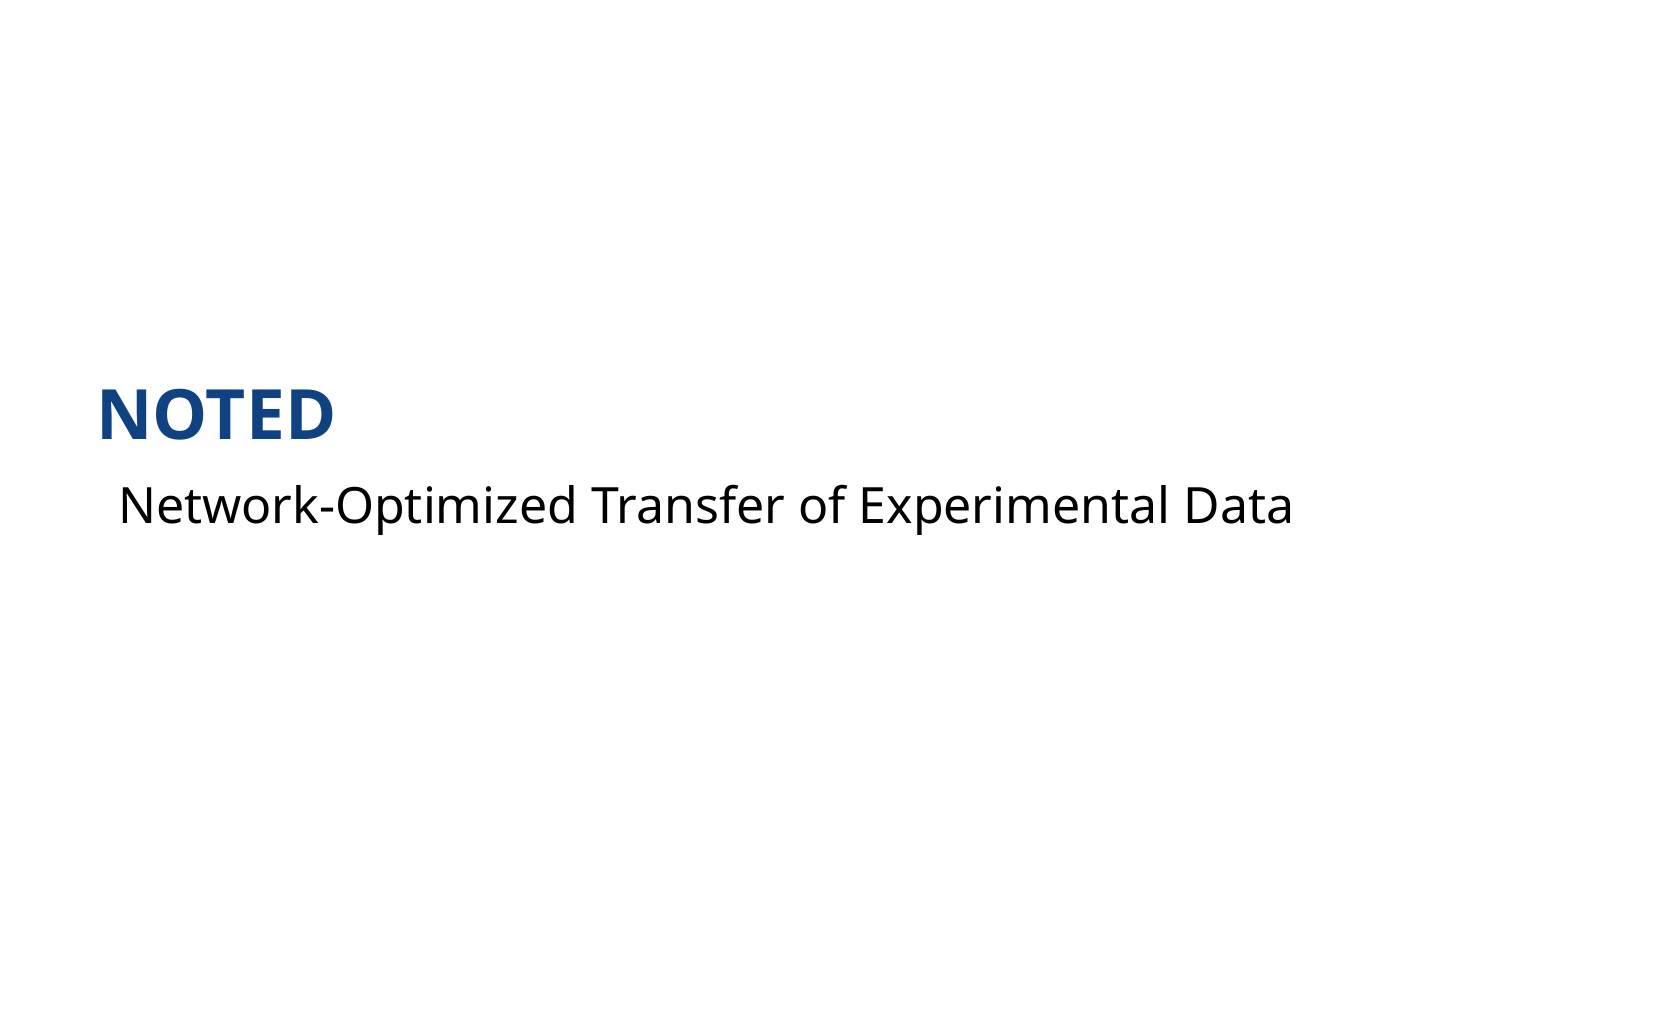

# NOTED
Network-Optimized Transfer of Experimental Data